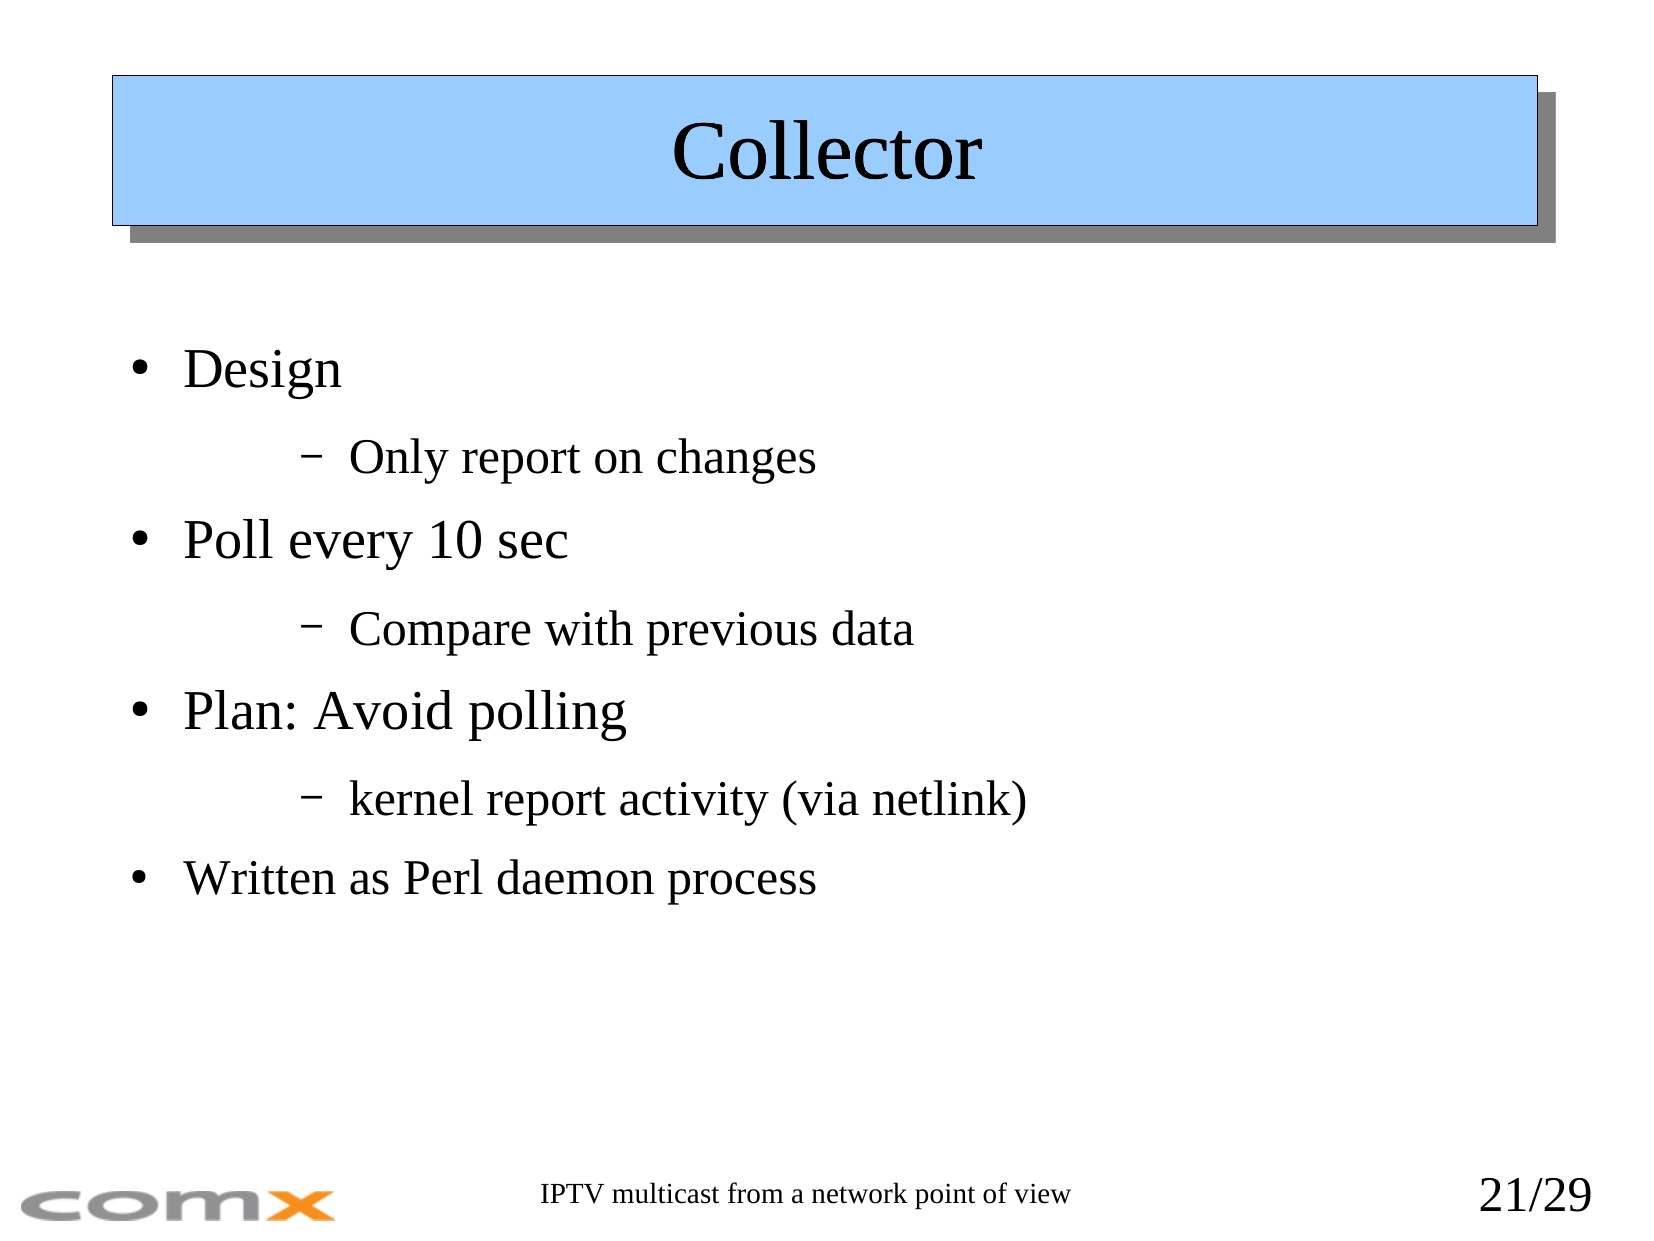

# Collector
Design
Only report on changes
Poll every 10 sec
Compare with previous data
Plan: Avoid polling
kernel report activity (via netlink)
Written as Perl daemon process